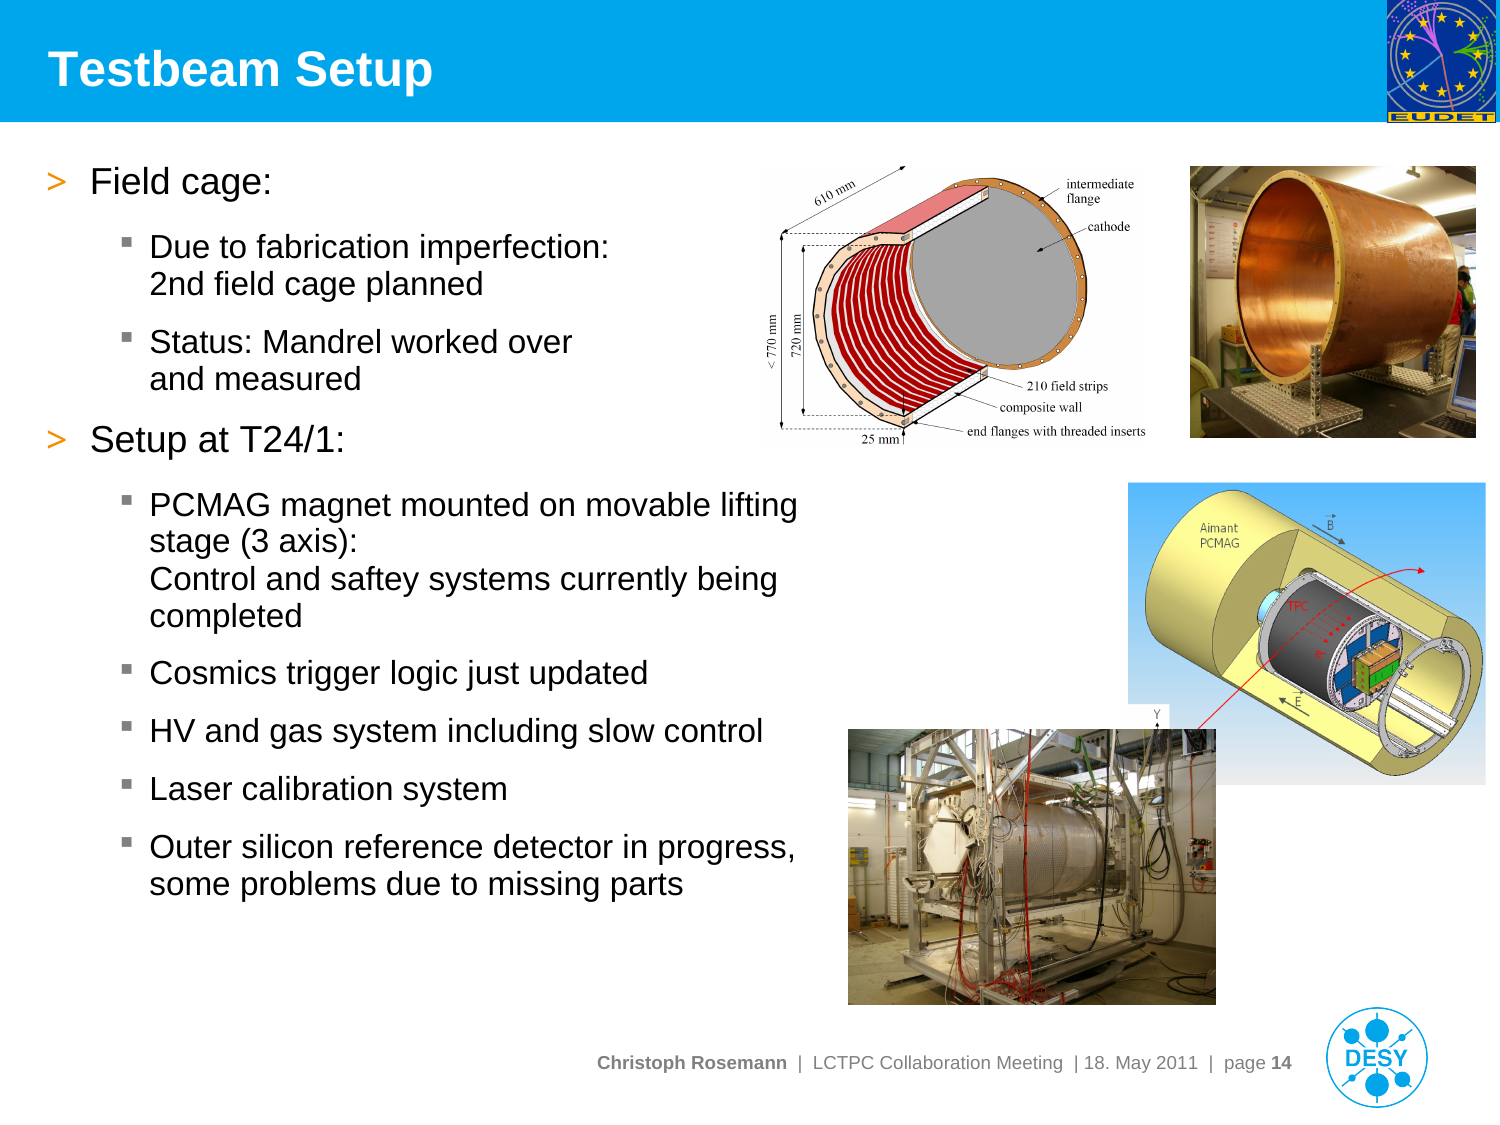

# Testbeam Setup
Field cage:
Due to fabrication imperfection:
2nd field cage planned
Status: Mandrel worked over
and measured
Setup at T24/1:
PCMAG magnet mounted on movable lifting stage (3 axis):
Control and saftey systems currently being completed
Cosmics trigger logic just updated
HV and gas system including slow control
Laser calibration system
Outer silicon reference detector in progress,
some problems due to missing parts